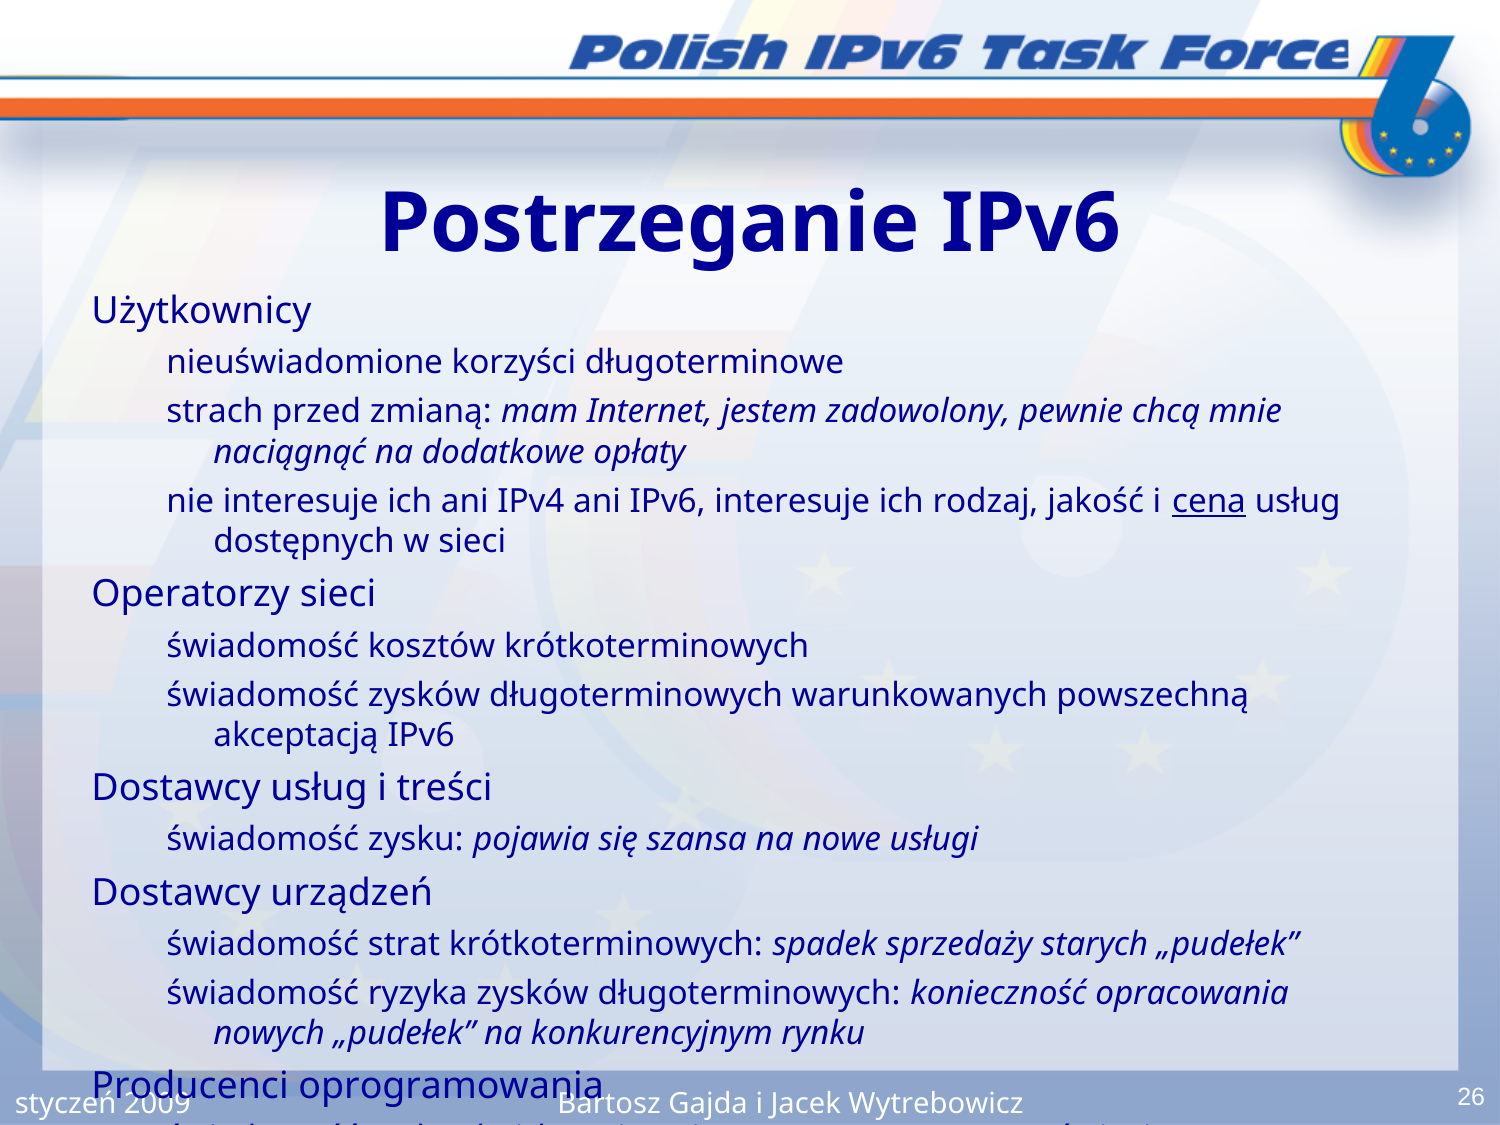

# Postrzeganie IPv6
Użytkownicy
nieuświadomione korzyści długoterminowe
strach przed zmianą: mam Internet, jestem zadowolony, pewnie chcą mnie naciągnąć na dodatkowe opłaty
nie interesuje ich ani IPv4 ani IPv6, interesuje ich rodzaj, jakość i cena usług dostępnych w sieci
Operatorzy sieci
świadomość kosztów krótkoterminowych
świadomość zysków długoterminowych warunkowanych powszechną akceptacją IPv6
Dostawcy usług i treści
świadomość zysku: pojawia się szansa na nowe usługi
Dostawcy urządzeń
świadomość strat krótkoterminowych: spadek sprzedaży starych „pudełek”
świadomość ryzyka zysków długoterminowych: konieczność opracowania nowych „pudełek” na konkurencyjnym rynku
Producenci oprogramowania
świadomość zysku: każda zmiana jest szansą na nowe zamówienia
styczeń 2009
Bartosz Gajda i Jacek Wytrebowicz
26